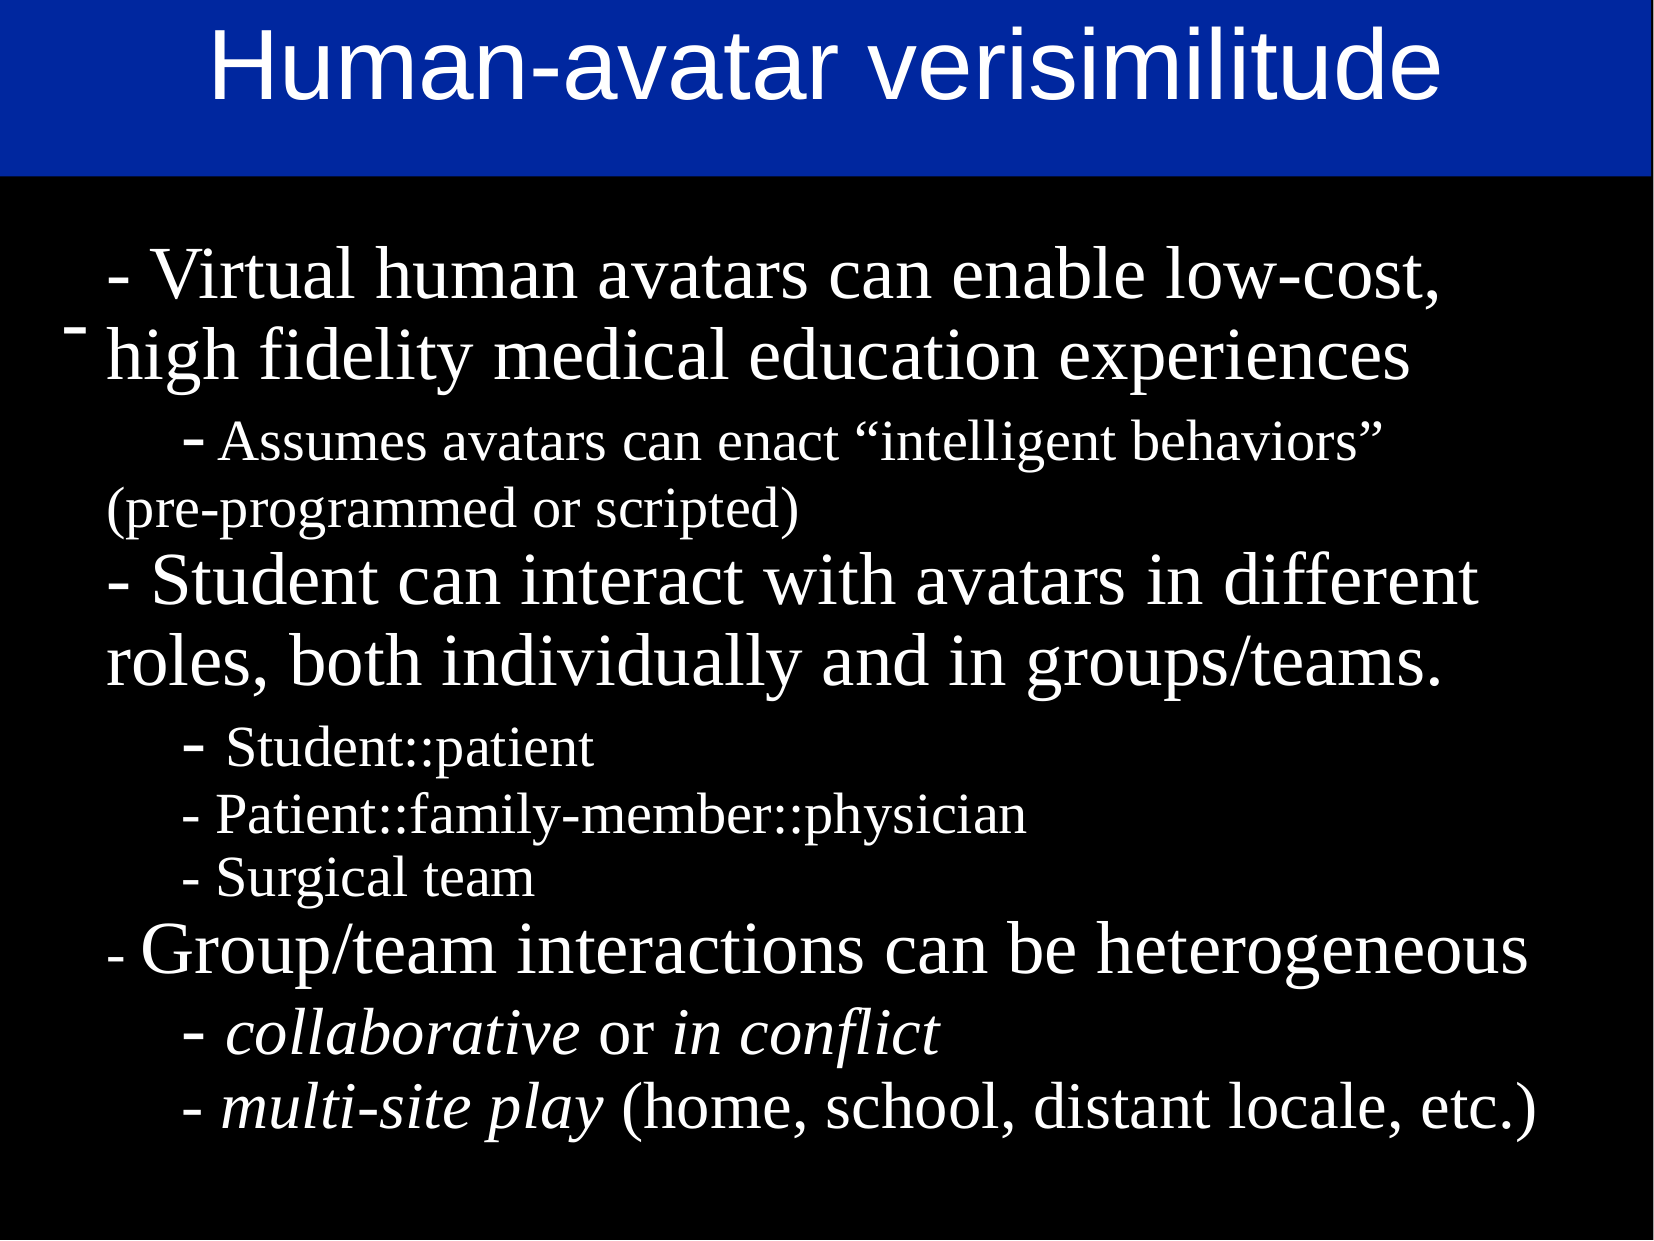

Human-avatar verisimilitude
# -
- Virtual human avatars can enable low-cost, high fidelity medical education experiences
	- Assumes avatars can enact “intelligent behaviors” 		(pre-programmed or scripted)
- Student can interact with avatars in different roles, both individually and in groups/teams.
	- Student::patient
	- Patient::family-member::physician
	- Surgical team
- Group/team interactions can be heterogeneous 	- collaborative or in conflict
	- multi-site play (home, school, distant locale, etc.)